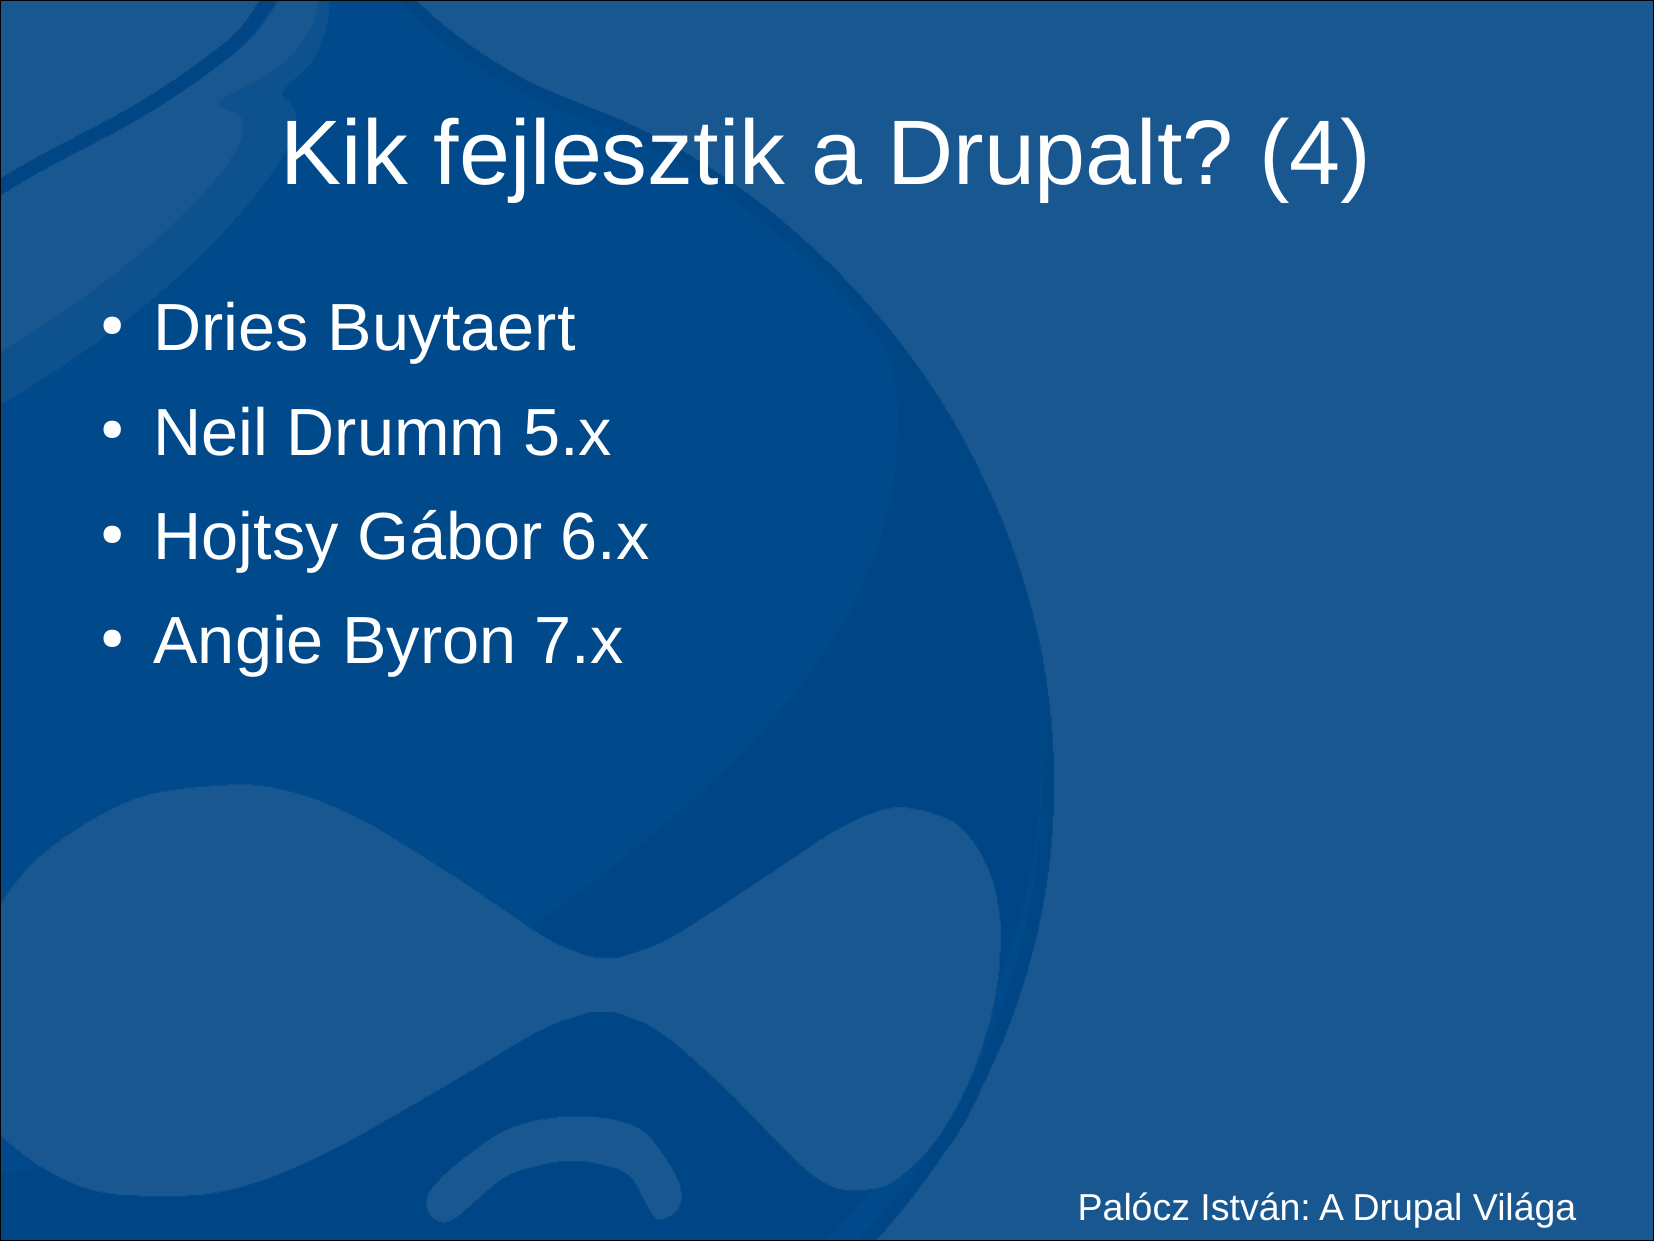

# Kik fejlesztik a Drupalt? (4)
Dries Buytaert
Neil Drumm 5.x
Hojtsy Gábor 6.x
Angie Byron 7.x